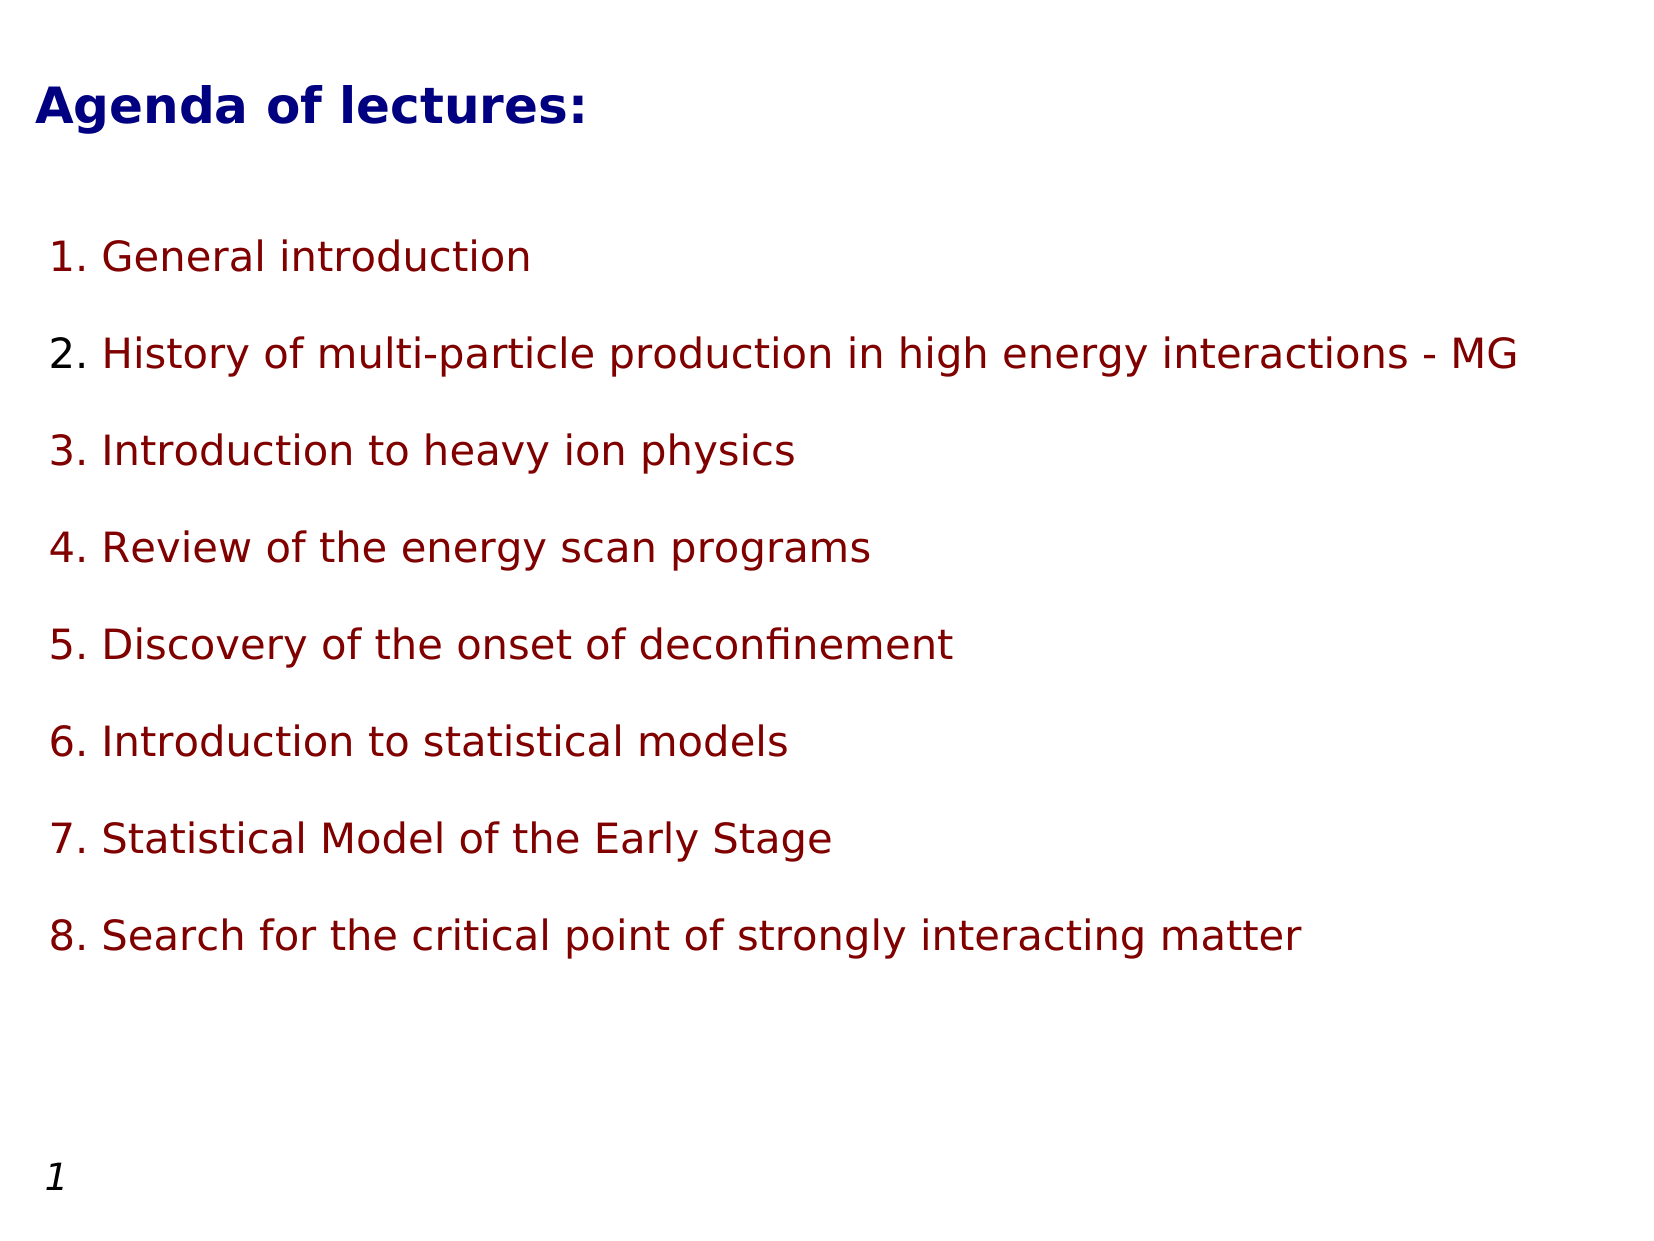

Agenda of lectures:
 1. General introduction
 2. History of multi-particle production in high energy interactions - MG
 3. Introduction to heavy ion physics
 4. Review of the energy scan programs
 5. Discovery of the onset of deconfinement
 6. Introduction to statistical models
 7. Statistical Model of the Early Stage
 8. Search for the critical point of strongly interacting matter